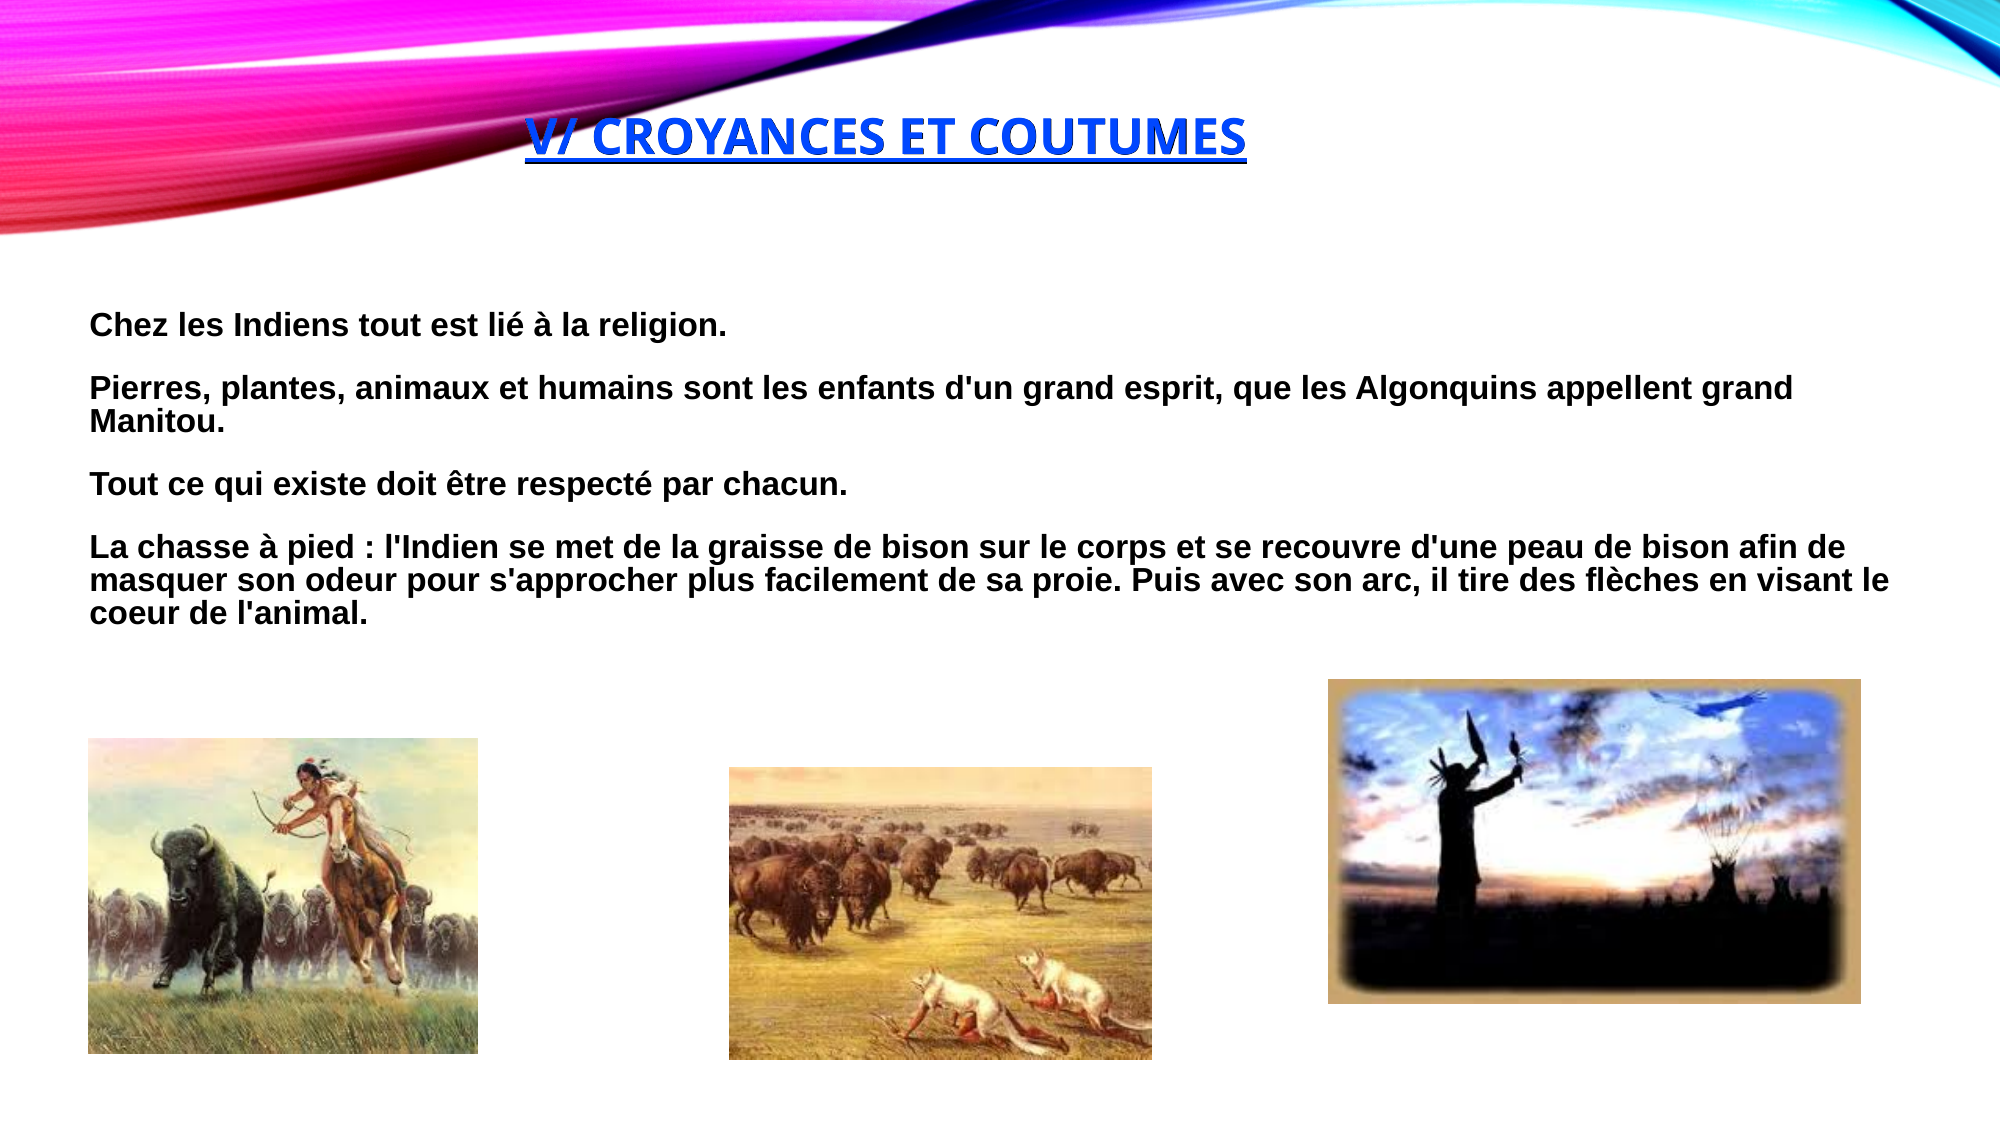

V/ CROYANCES ET COUTUMES
Chez les Indiens tout est lié à la religion.
Pierres, plantes, animaux et humains sont les enfants d'un grand esprit, que les Algonquins appellent grand Manitou.
Tout ce qui existe doit être respecté par chacun.
La chasse à pied : l'Indien se met de la graisse de bison sur le corps et se recouvre d'une peau de bison afin de masquer son odeur pour s'approcher plus facilement de sa proie. Puis avec son arc, il tire des flèches en visant le coeur de l'animal.